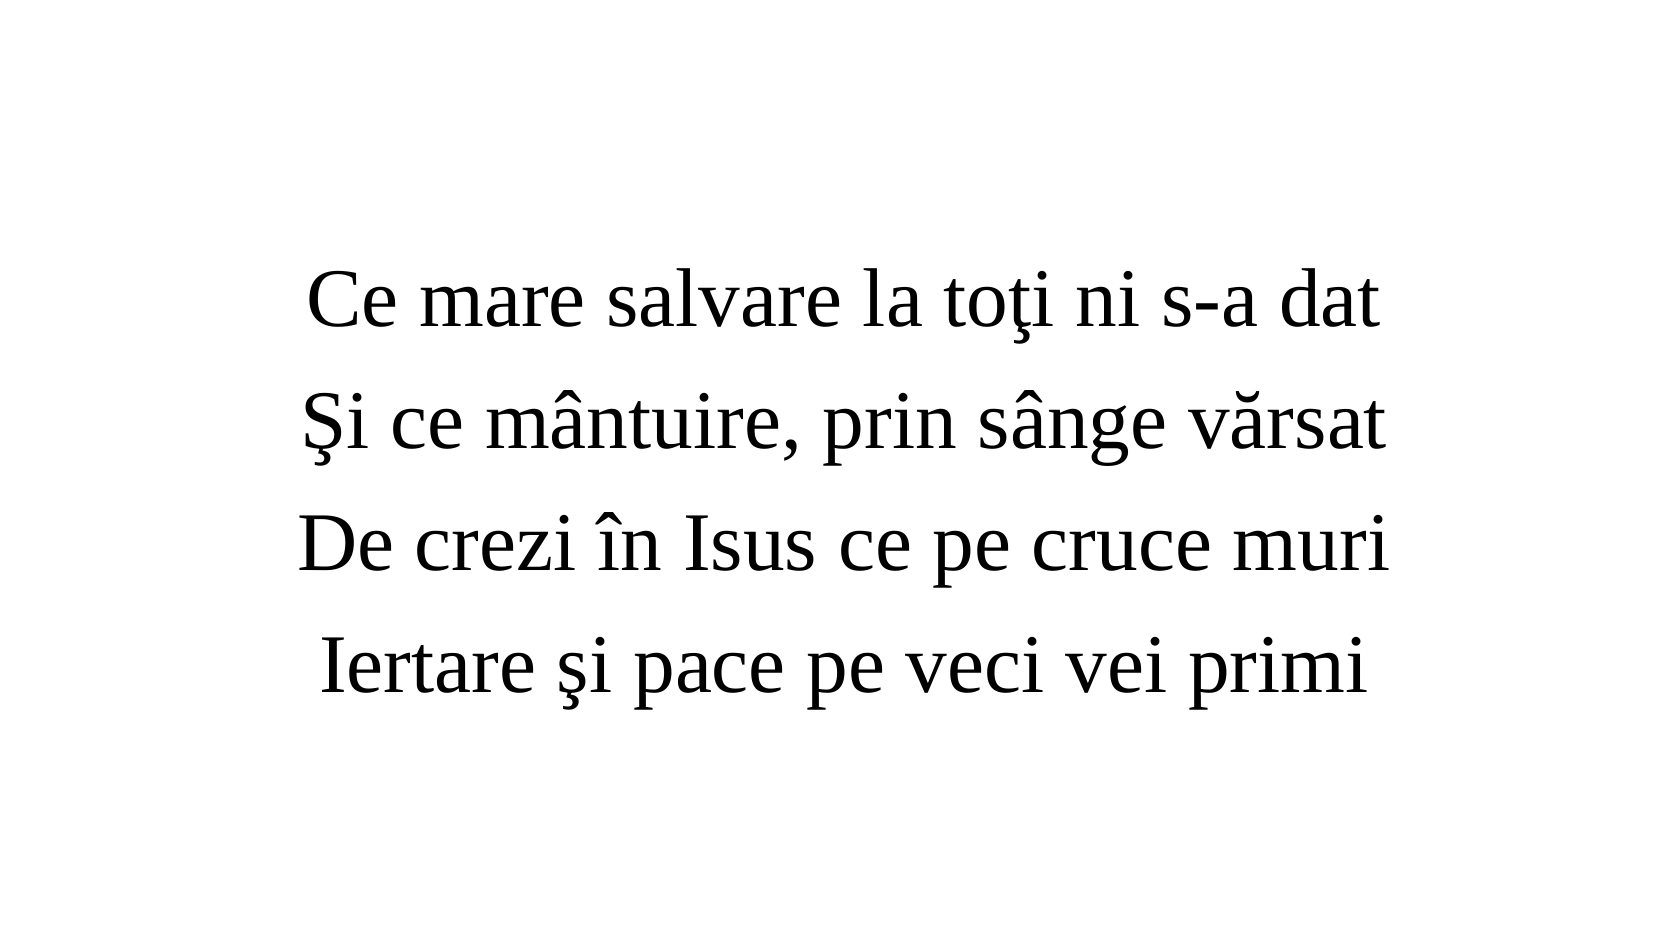

# Ce mare salvare la toţi ni s-a dat
Şi ce mântuire, prin sânge vărsat
De crezi în Isus ce pe cruce muri
Iertare şi pace pe veci vei primi